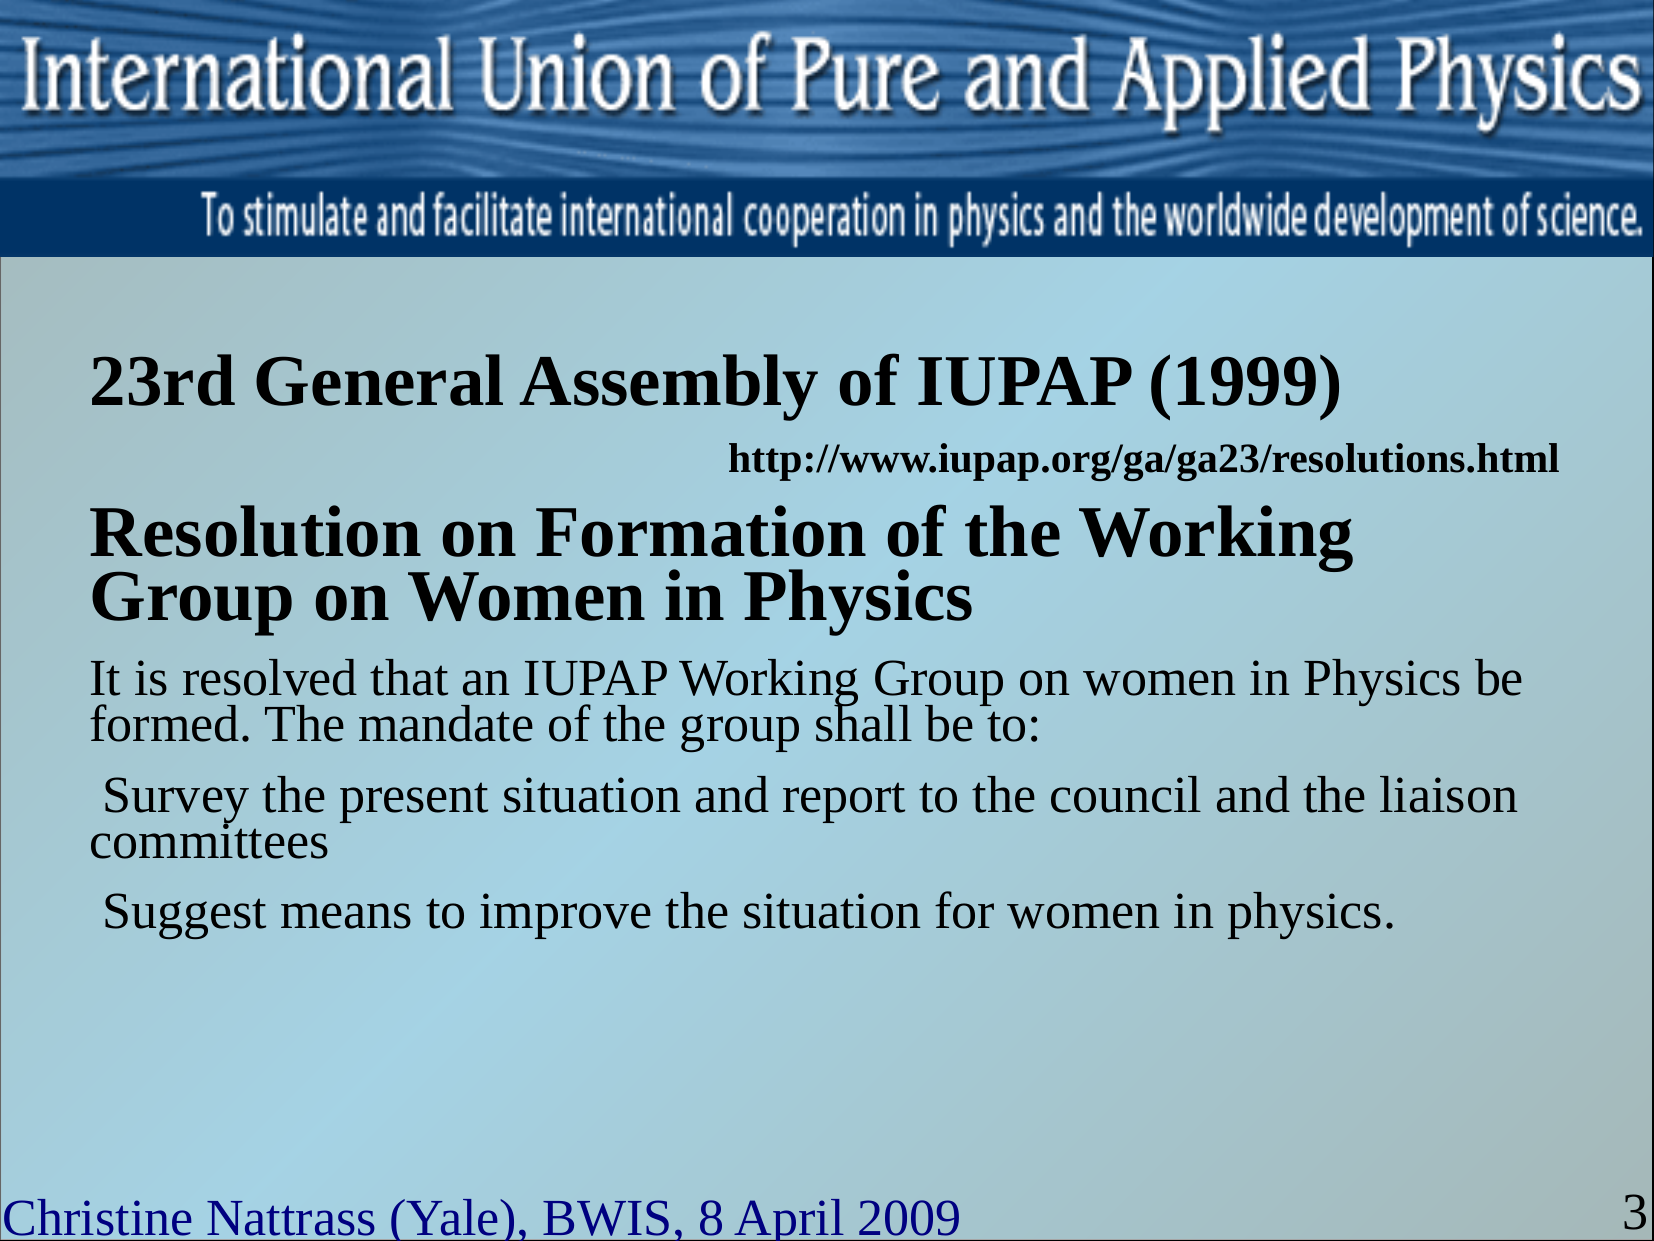

#
23rd General Assembly of IUPAP (1999)
http://www.iupap.org/ga/ga23/resolutions.html
Resolution on Formation of the Working Group on Women in Physics
It is resolved that an IUPAP Working Group on women in Physics be formed. The mandate of the group shall be to:
 Survey the present situation and report to the council and the liaison committees
 Suggest means to improve the situation for women in physics.